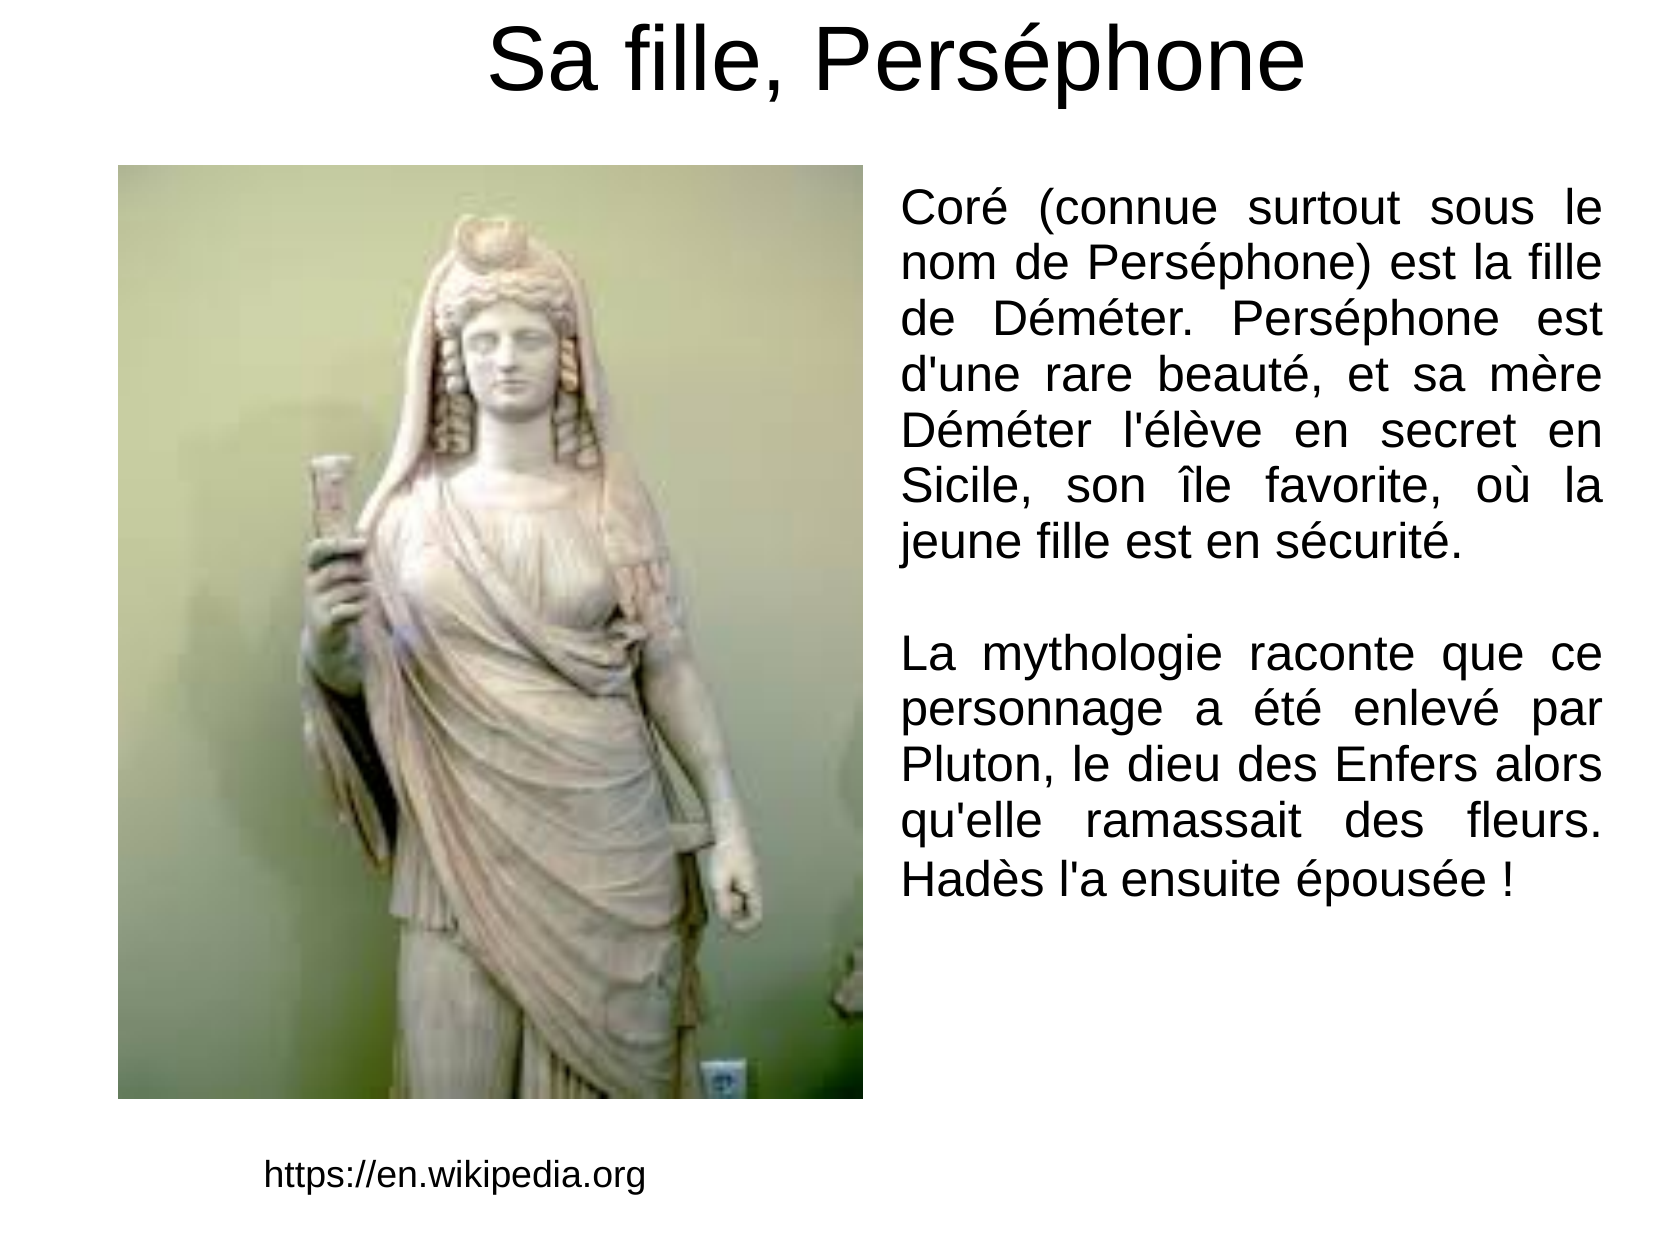

Sa fille, Perséphone
Coré (connue surtout sous le nom de Perséphone) est la fille de Déméter. Perséphone est d'une rare beauté, et sa mère Déméter l'élève en secret en Sicile, son île favorite, où la jeune fille est en sécurité.
La mythologie raconte que ce personnage a été enlevé par Pluton, le dieu des Enfers alors qu'elle ramassait des fleurs. Hadès l'a ensuite épousée !
https://en.wikipedia.org